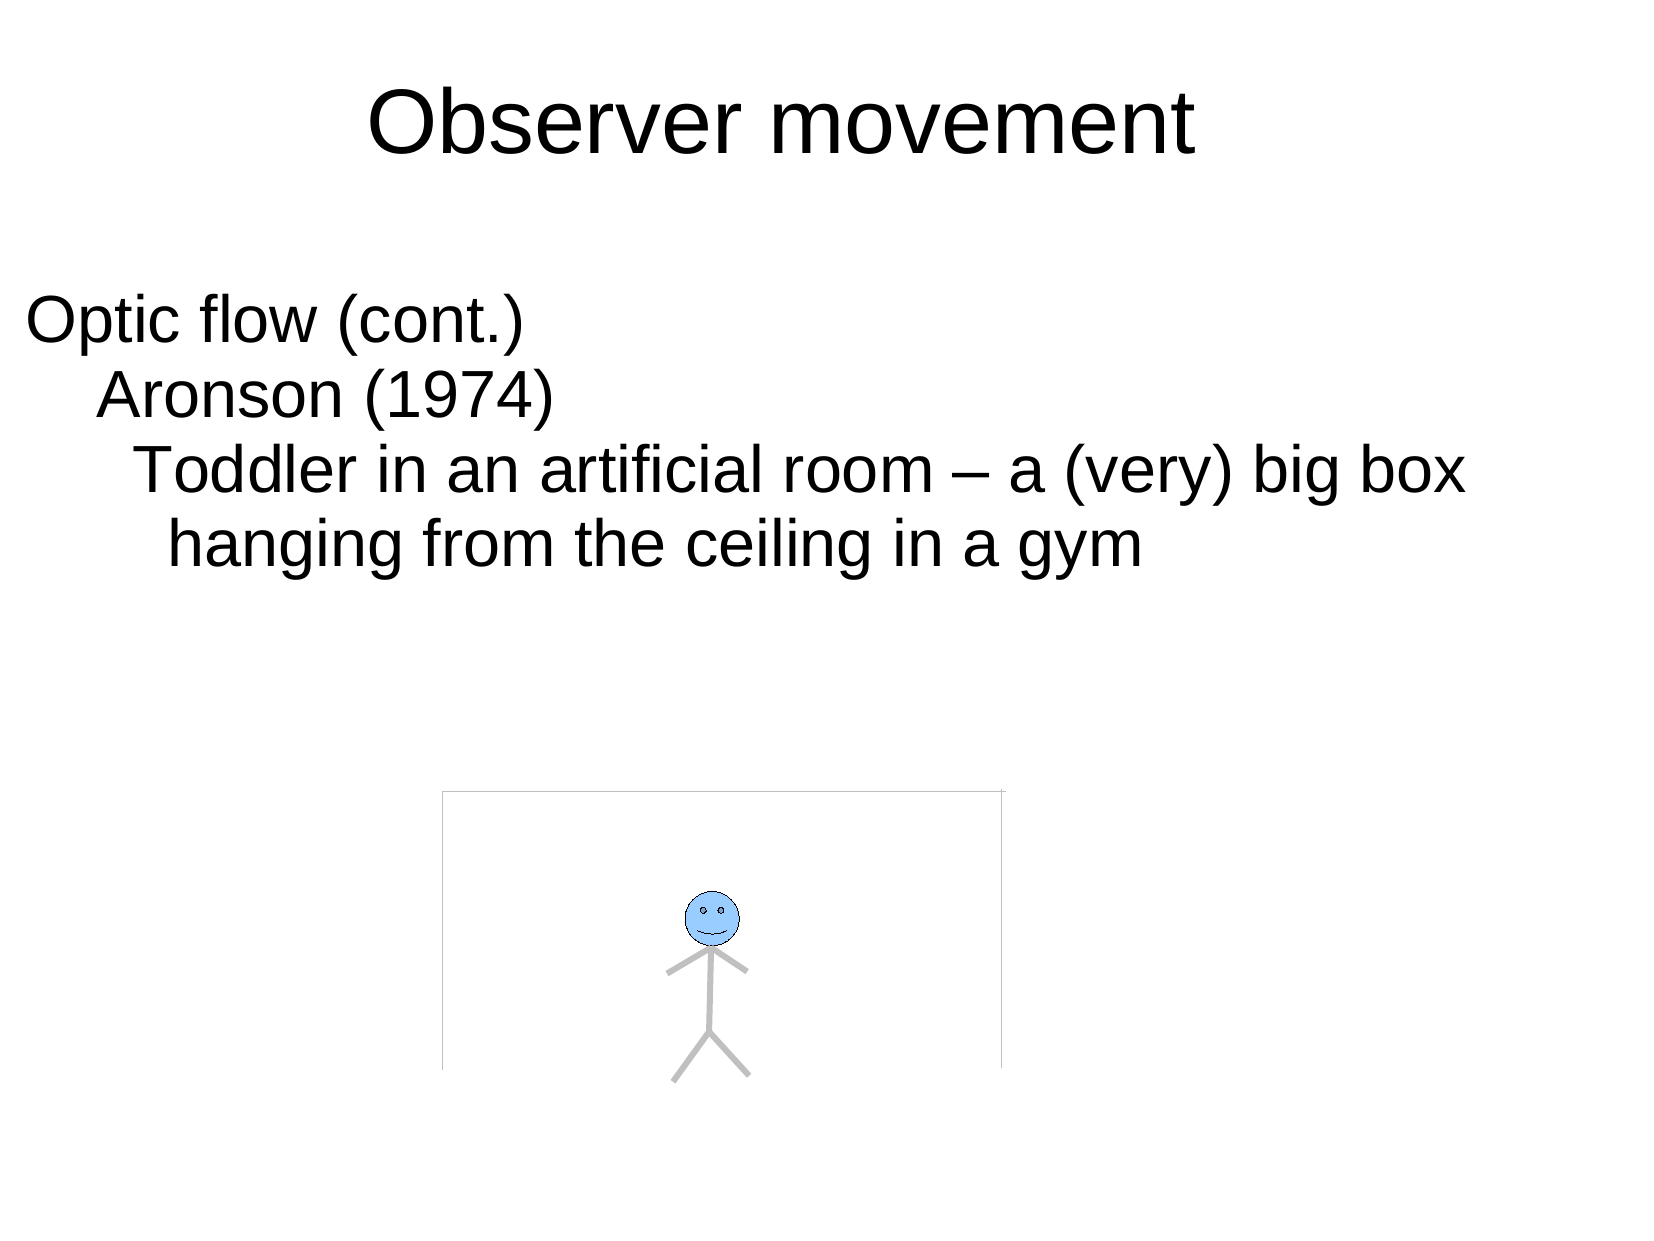

# Observer movement
Optic flow (cont.)
Aronson (1974)
Toddler in an artificial room – a (very) big box hanging from the ceiling in a gym